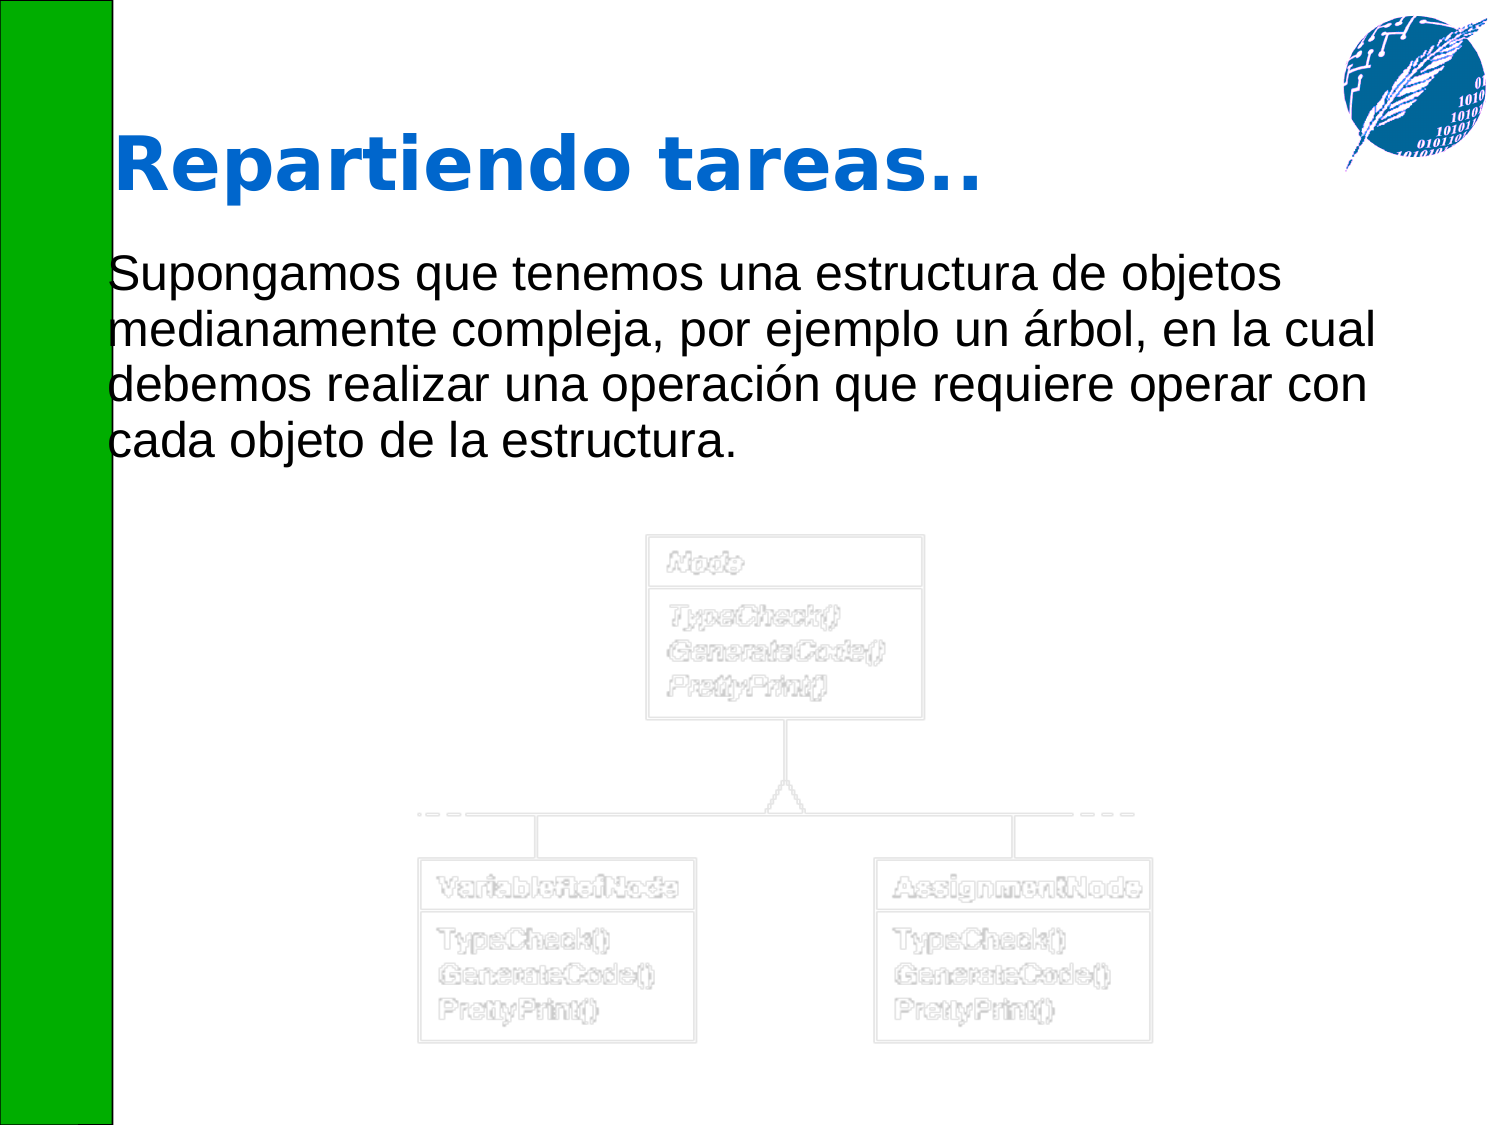

# Repartiendo tareas..
Supongamos que tenemos una estructura de objetos medianamente compleja, por ejemplo un árbol, en la cual debemos realizar una operación que requiere operar con cada objeto de la estructura.